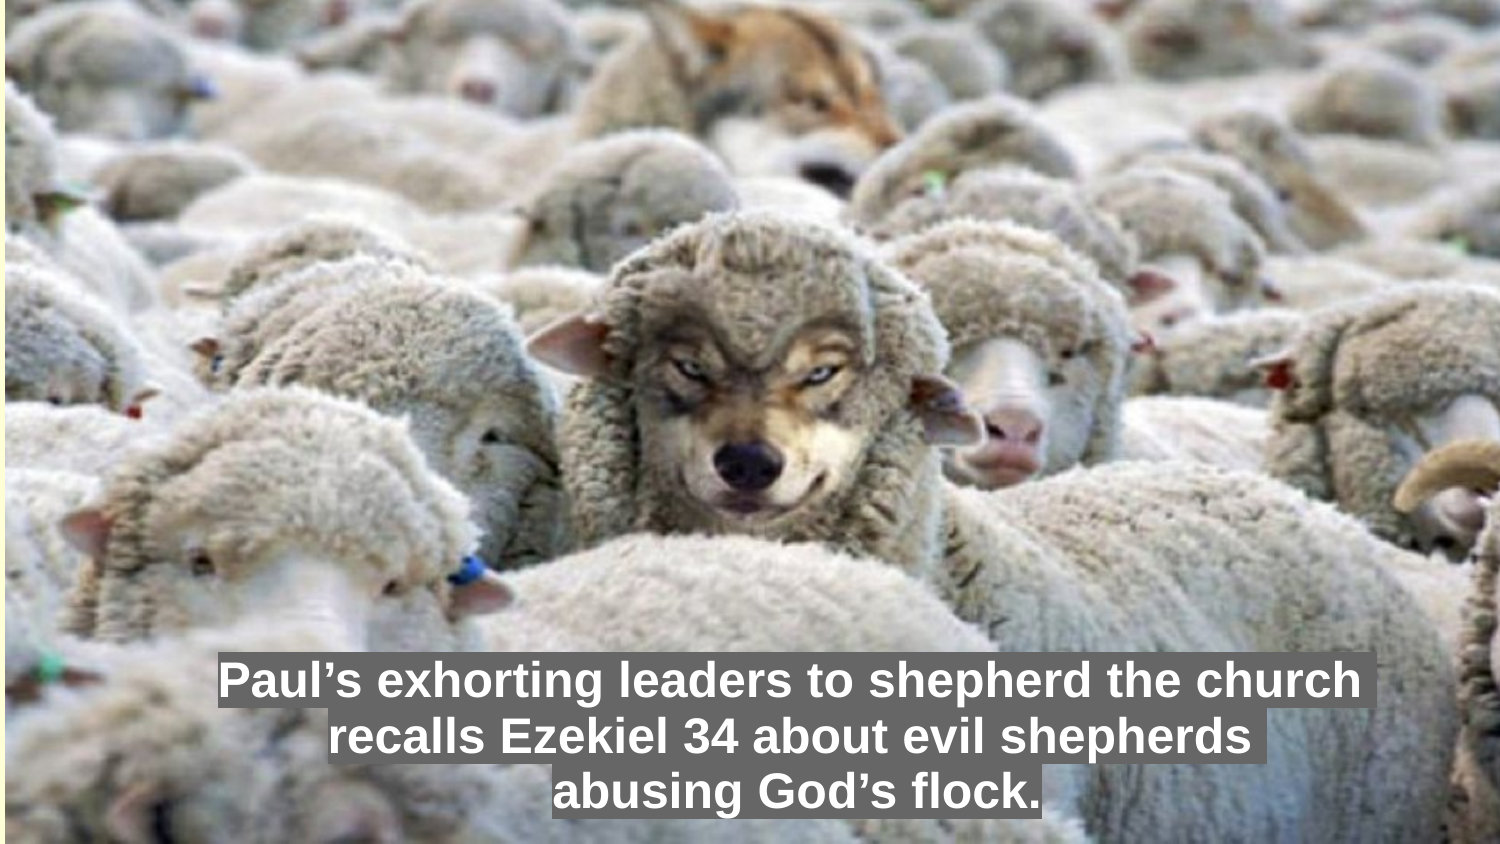

Paul’s exhorting leaders to shepherd the church recalls Ezekiel 34 about evil shepherds
abusing God’s flock.